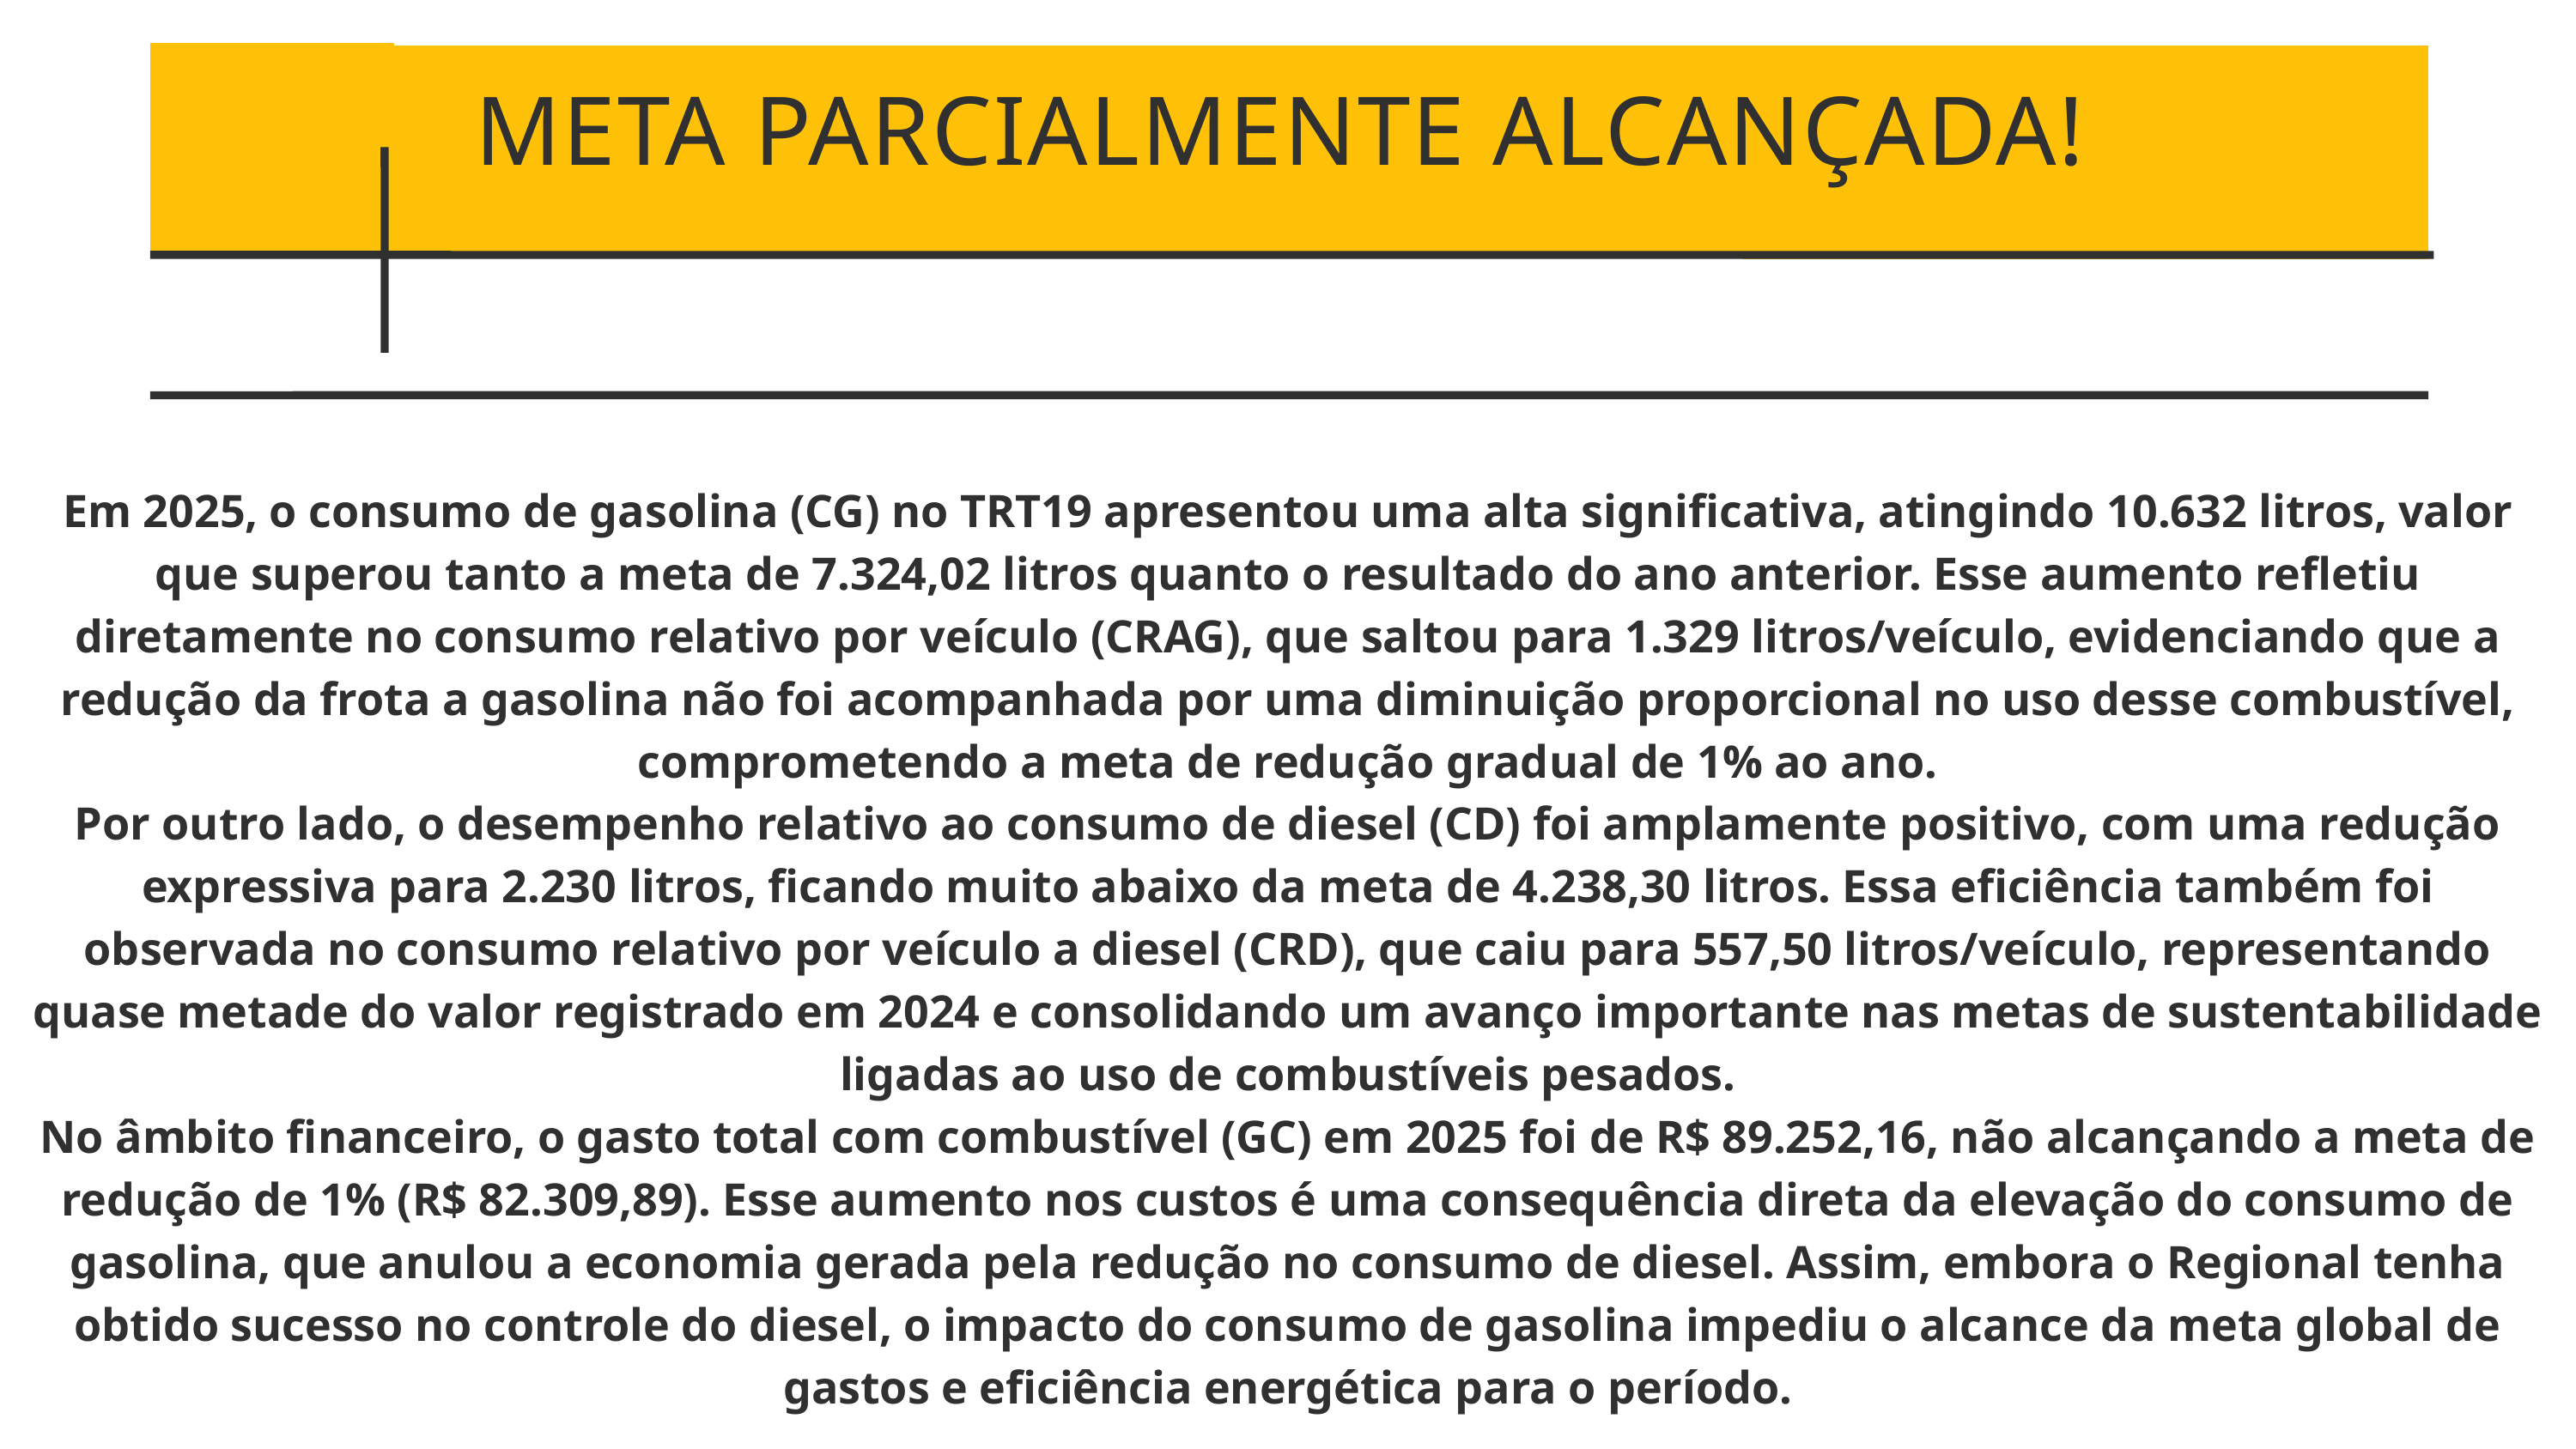

META PARCIALMENTE ALCANÇADA!
Em 2025, o consumo de gasolina (CG) no TRT19 apresentou uma alta significativa, atingindo 10.632 litros, valor que superou tanto a meta de 7.324,02 litros quanto o resultado do ano anterior. Esse aumento refletiu diretamente no consumo relativo por veículo (CRAG), que saltou para 1.329 litros/veículo, evidenciando que a redução da frota a gasolina não foi acompanhada por uma diminuição proporcional no uso desse combustível, comprometendo a meta de redução gradual de 1% ao ano.
Por outro lado, o desempenho relativo ao consumo de diesel (CD) foi amplamente positivo, com uma redução expressiva para 2.230 litros, ficando muito abaixo da meta de 4.238,30 litros. Essa eficiência também foi observada no consumo relativo por veículo a diesel (CRD), que caiu para 557,50 litros/veículo, representando quase metade do valor registrado em 2024 e consolidando um avanço importante nas metas de sustentabilidade ligadas ao uso de combustíveis pesados.
No âmbito financeiro, o gasto total com combustível (GC) em 2025 foi de R$ 89.252,16, não alcançando a meta de redução de 1% (R$ 82.309,89). Esse aumento nos custos é uma consequência direta da elevação do consumo de gasolina, que anulou a economia gerada pela redução no consumo de diesel. Assim, embora o Regional tenha obtido sucesso no controle do diesel, o impacto do consumo de gasolina impediu o alcance da meta global de gastos e eficiência energética para o período.